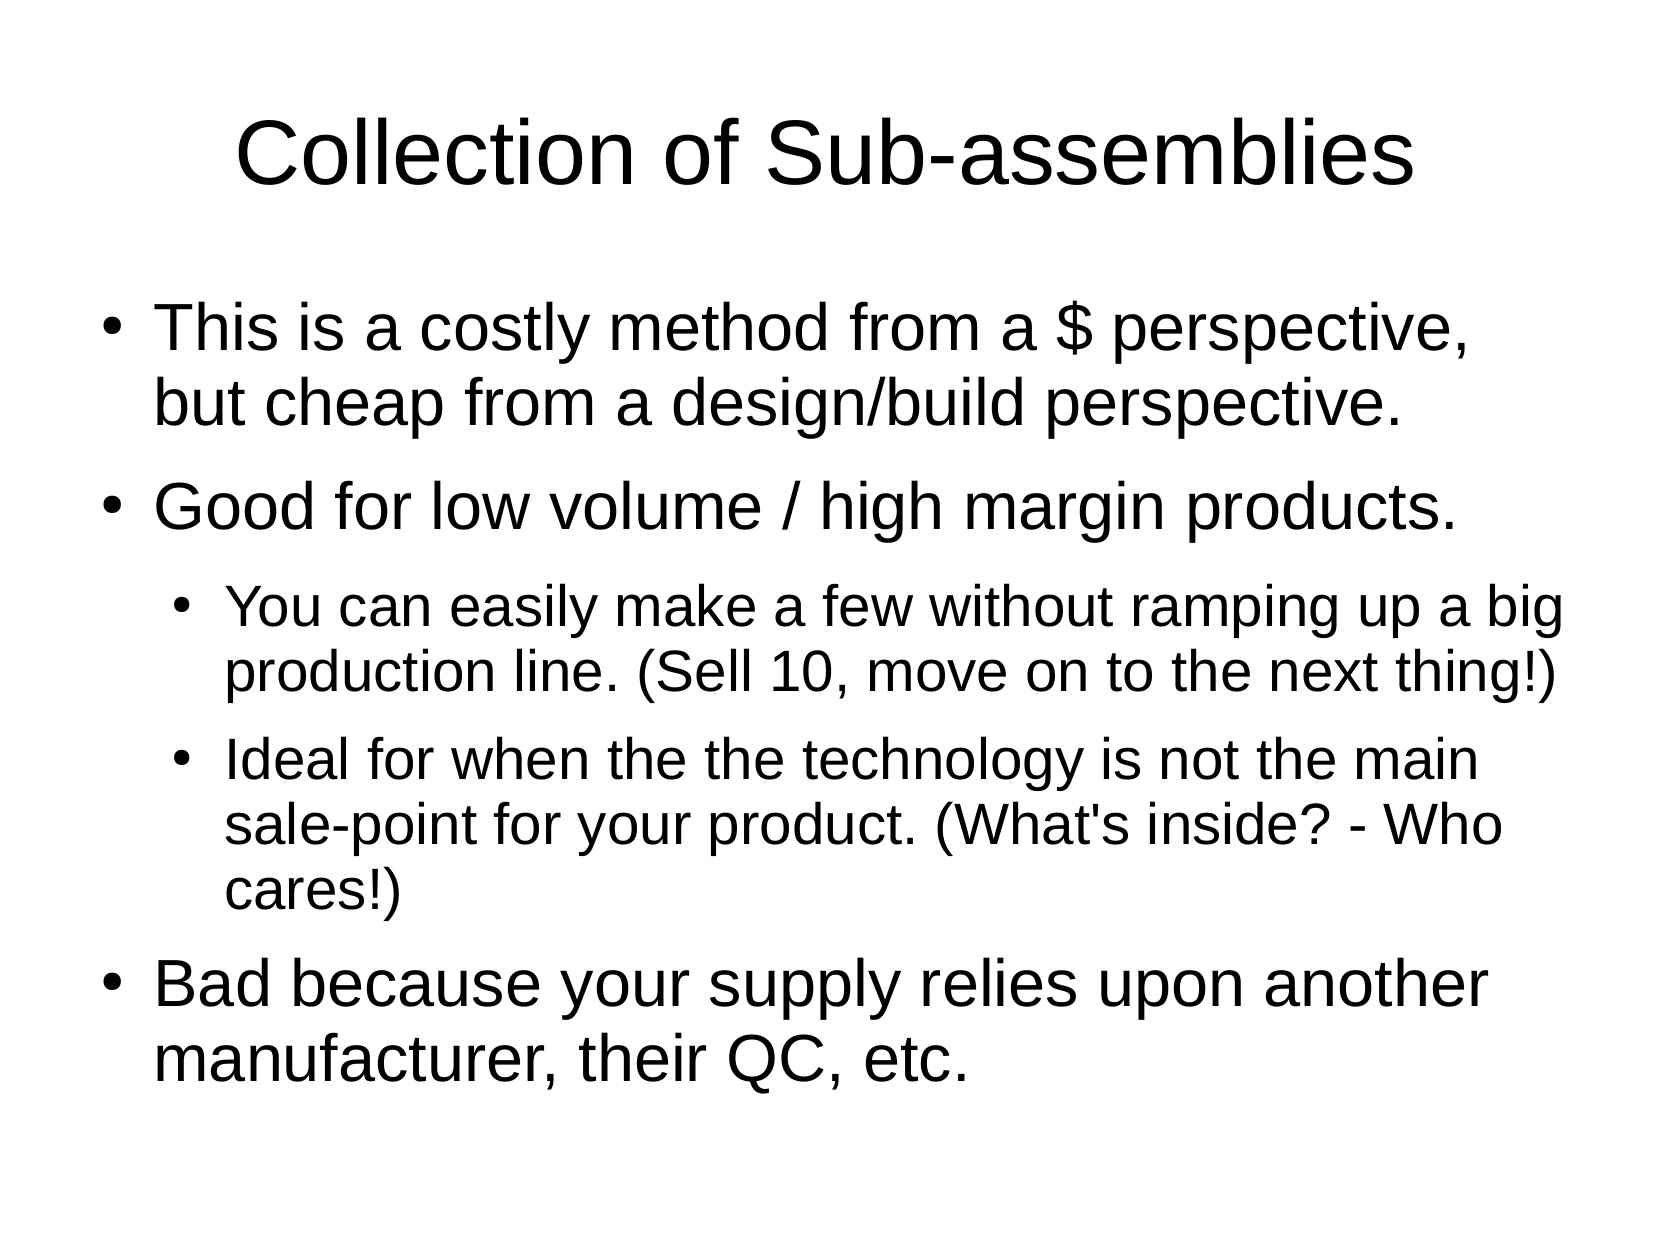

# Collection of Sub-assemblies
This is a costly method from a $ perspective, but cheap from a design/build perspective.
Good for low volume / high margin products.
You can easily make a few without ramping up a big production line. (Sell 10, move on to the next thing!)
Ideal for when the the technology is not the main sale-point for your product. (What's inside? - Who cares!)
Bad because your supply relies upon another manufacturer, their QC, etc.